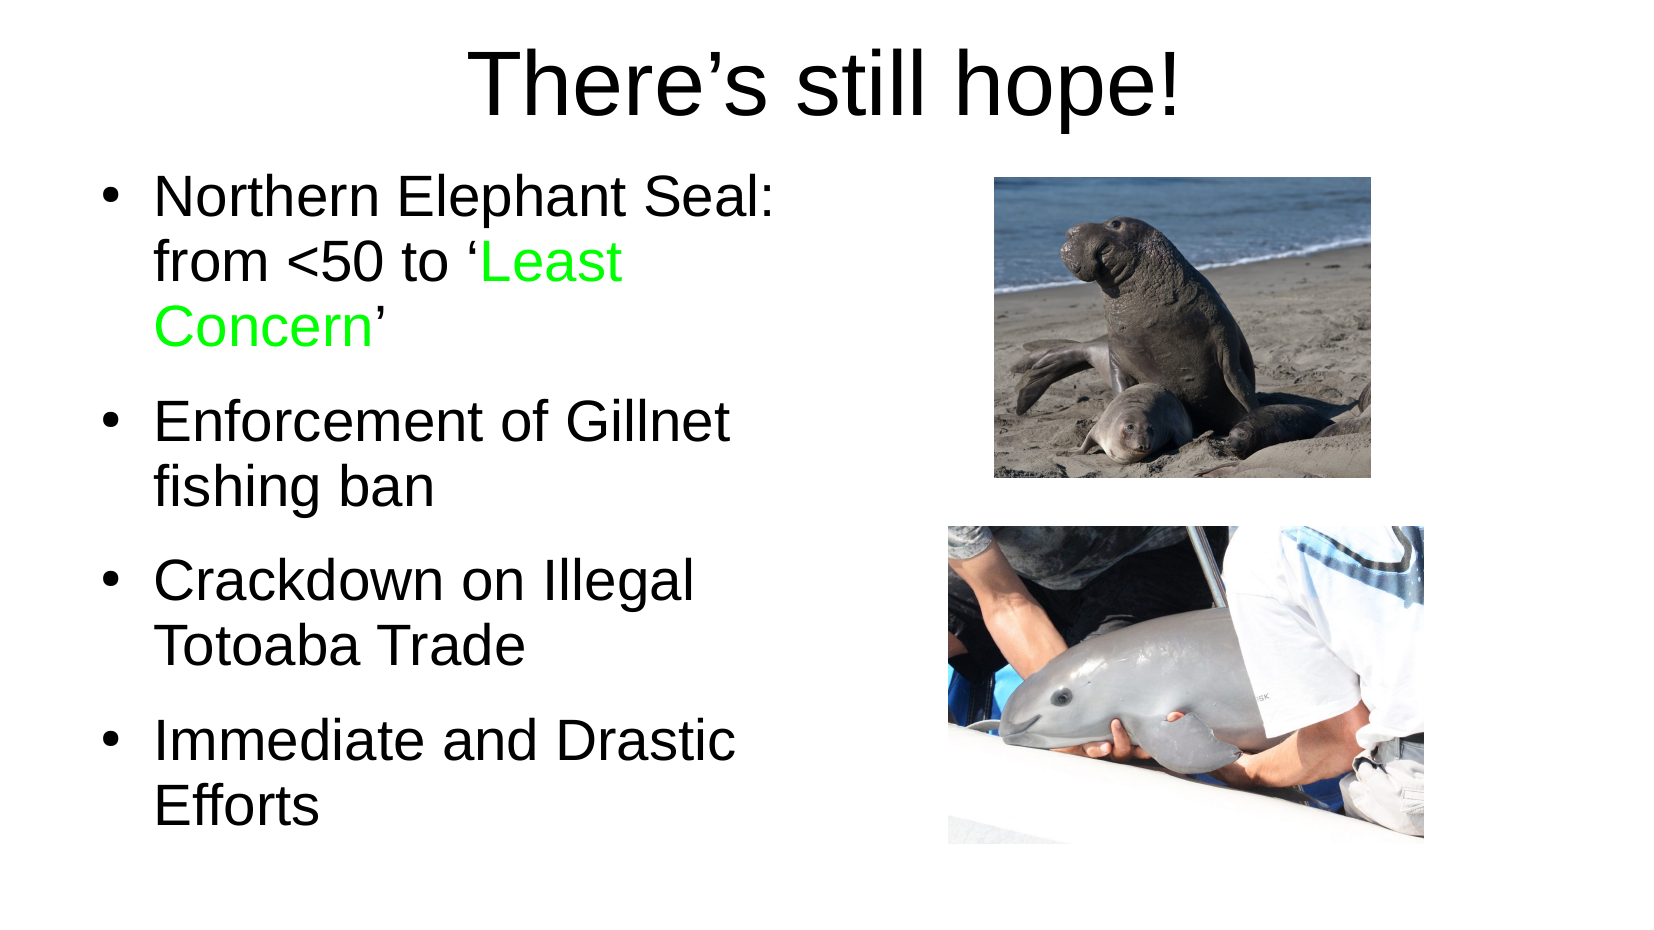

There’s still hope!
# Northern Elephant Seal: from <50 to ‘Least Concern’
Enforcement of Gillnet fishing ban
Crackdown on Illegal Totoaba Trade
Immediate and Drastic Efforts